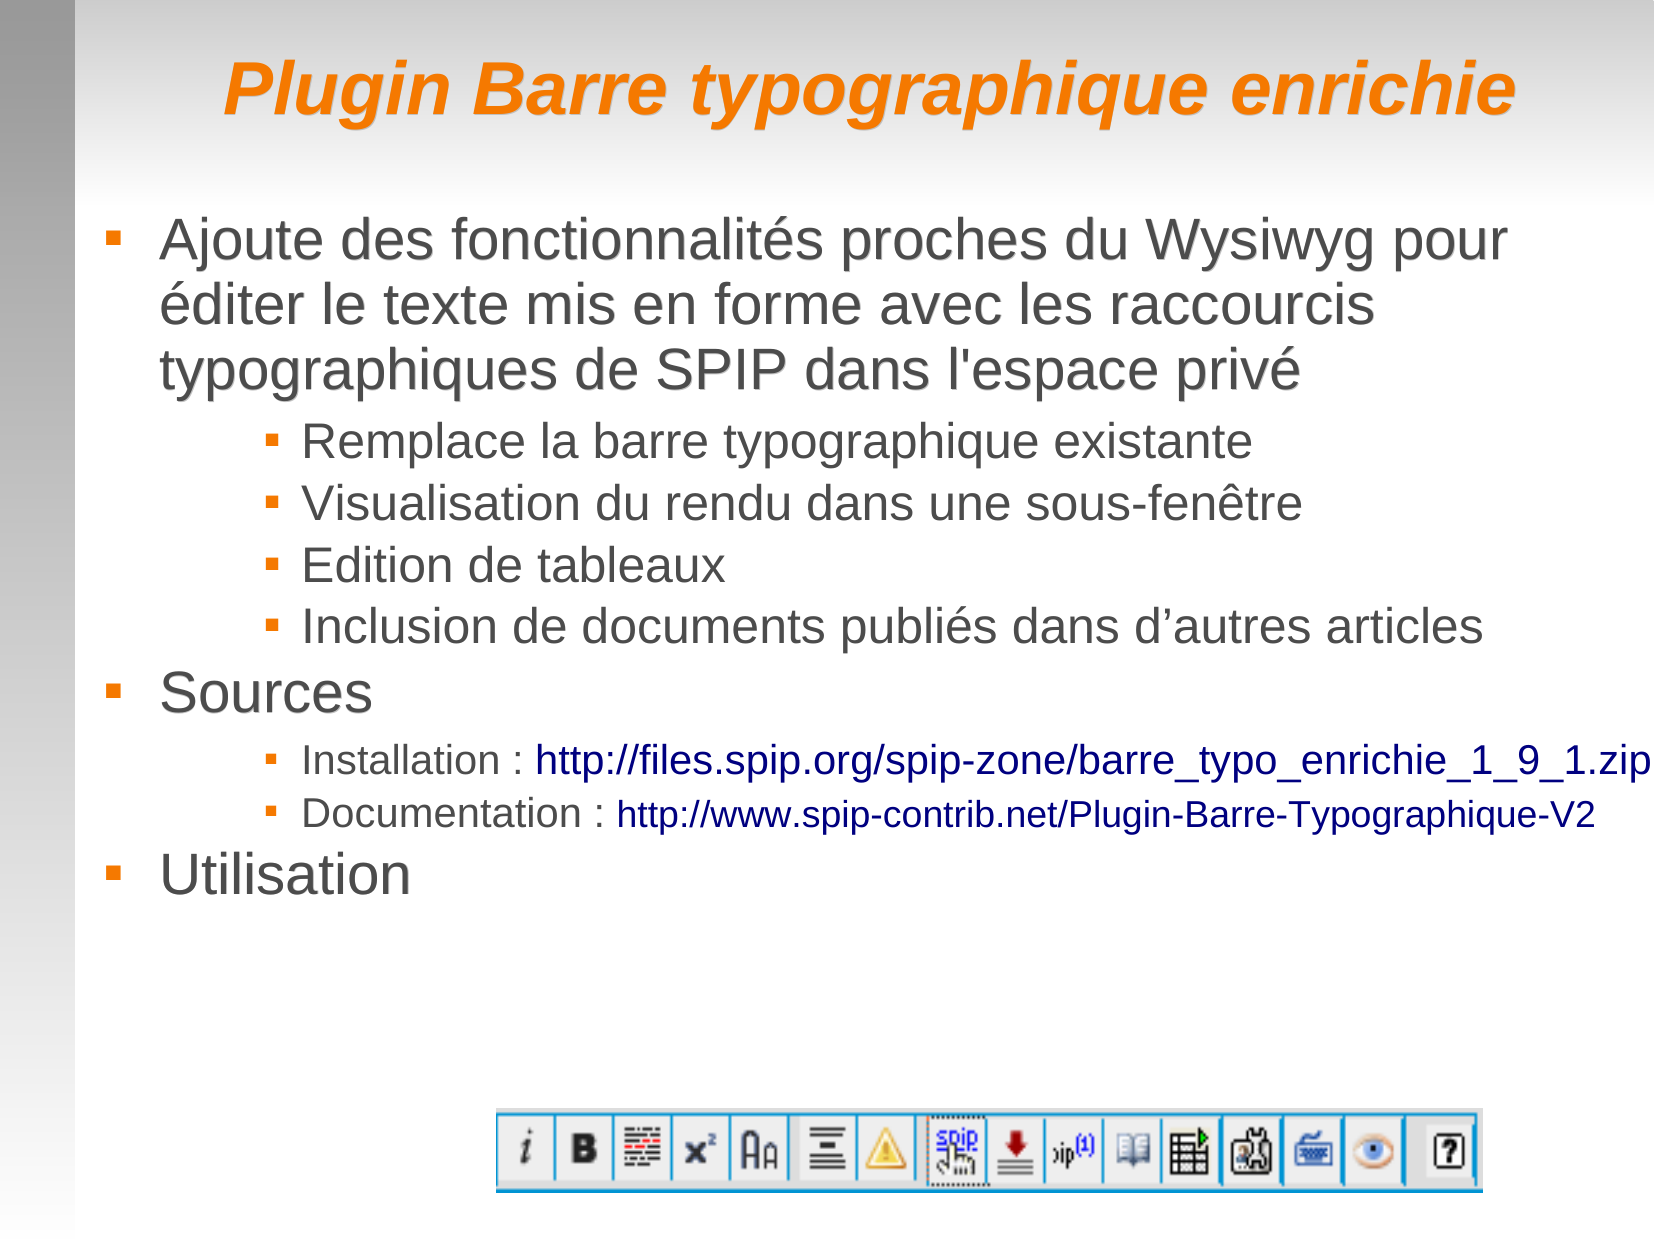

# Plugin Barre typographique enrichie
Ajoute des fonctionnalités proches du Wysiwyg pour éditer le texte mis en forme avec les raccourcis typographiques de SPIP dans l'espace privé
Remplace la barre typographique existante
Visualisation du rendu dans une sous-fenêtre
Edition de tableaux
Inclusion de documents publiés dans d’autres articles
Sources
Installation : http://files.spip.org/spip-zone/barre_typo_enrichie_1_9_1.zip
Documentation : http://www.spip-contrib.net/Plugin-Barre-Typographique-V2
Utilisation